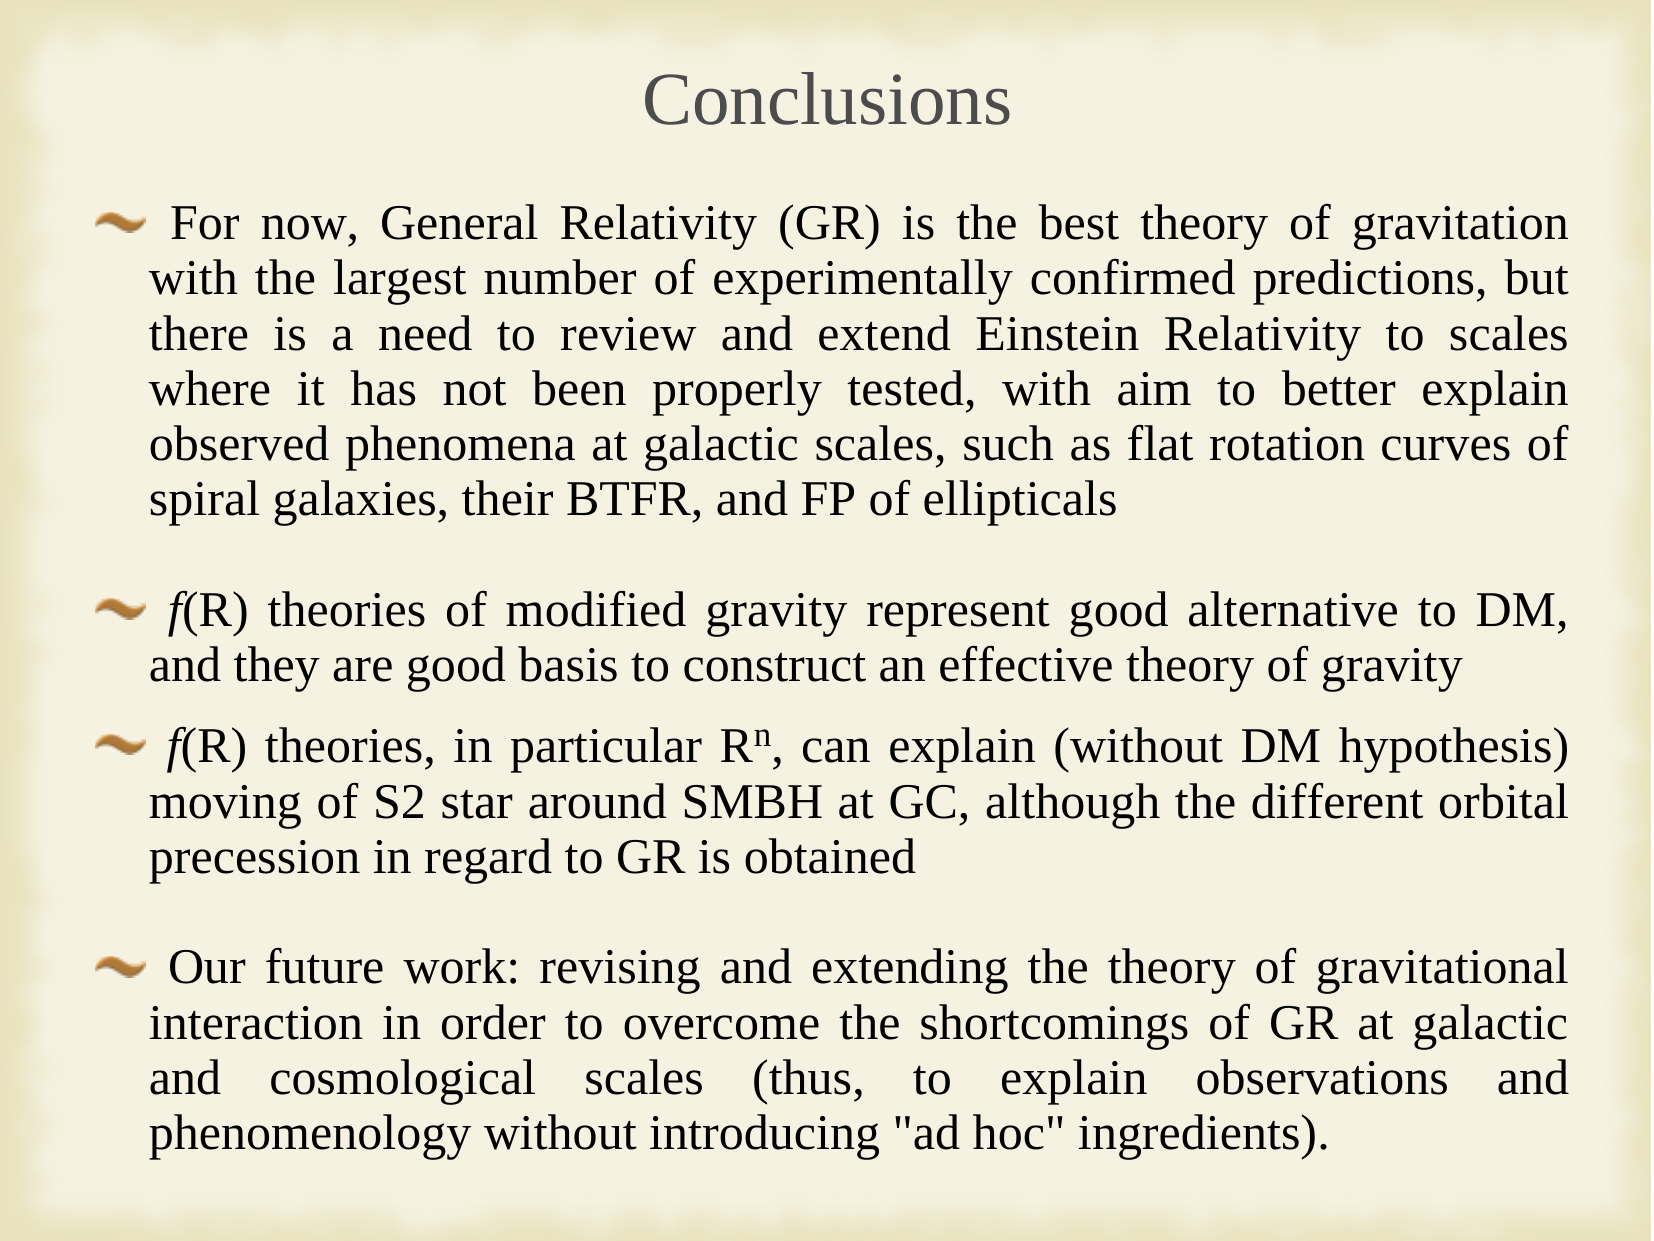

Conclusions
# For now, General Relativity (GR) is the best theory of gravitation with the largest number of experimentally confirmed predictions, but there is a need to review and extend Einstein Relativity to scales where it has not been properly tested, with aim to better explain observed phenomena at galactic scales, such as flat rotation curves of spiral galaxies, their BTFR, and FP of ellipticals
 f(R) theories of modified gravity represent good alternative to DM, and they are good basis to construct an effective theory of gravity
 f(R) theories, in particular Rn, can explain (without DM hypothesis) moving of S2 star around SMBH at GC, although the different orbital precession in regard to GR is obtained
 Our future work: revising and extending the theory of gravitational interaction in order to overcome the shortcomings of GR at galactic and cosmological scales (thus, to explain observations and phenomenology without introducing "ad hoc" ingredients).